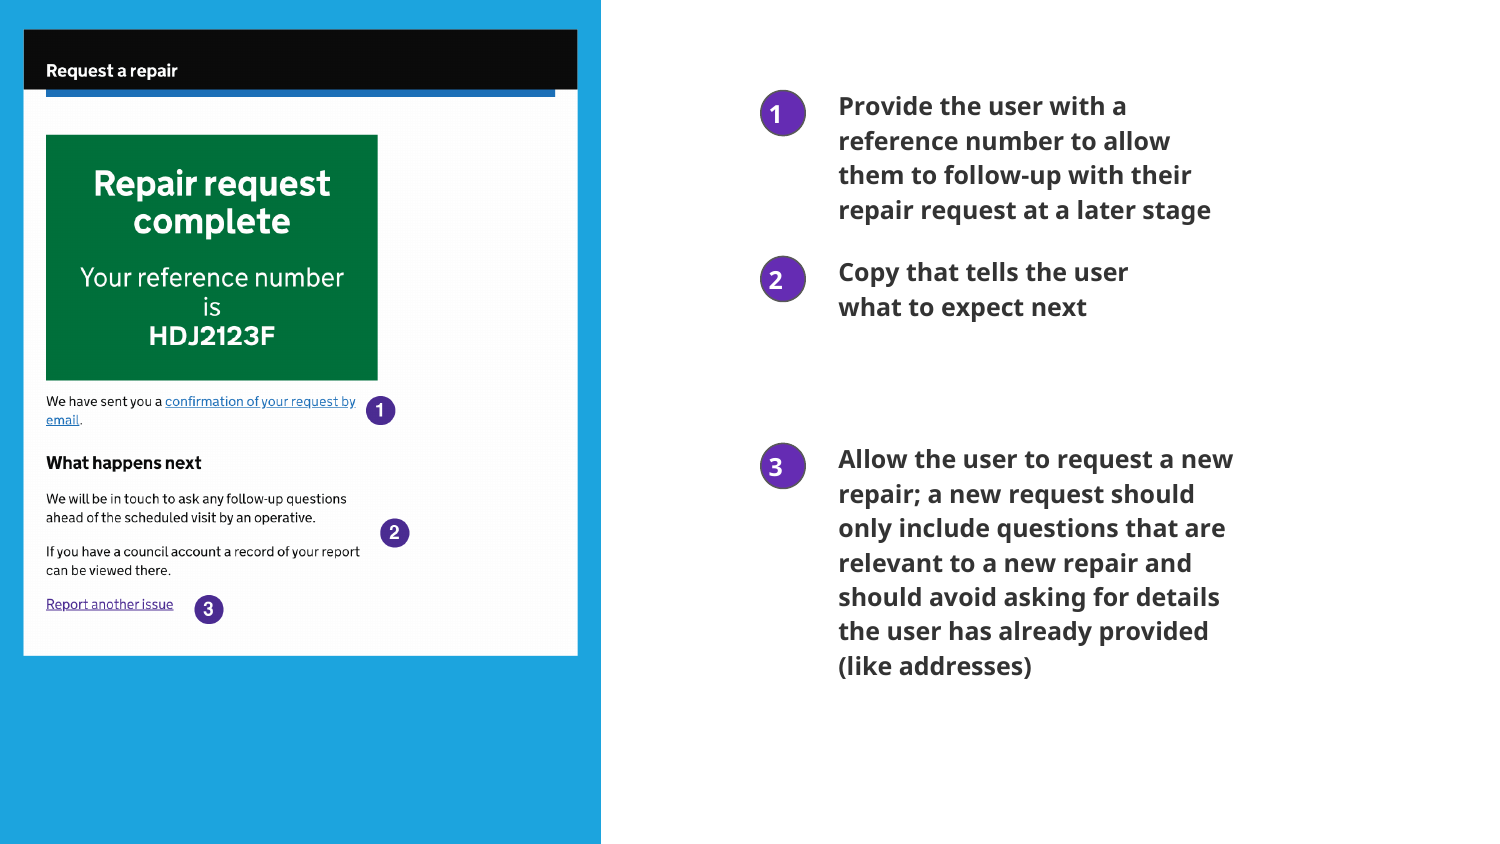

Provide the user with a reference number to allow them to follow-up with their repair request at a later stage
1
Copy that tells the user what to expect next
2
Allow the user to request a new repair; a new request should only include questions that are relevant to a new repair and should avoid asking for details the user has already provided (like addresses)
3